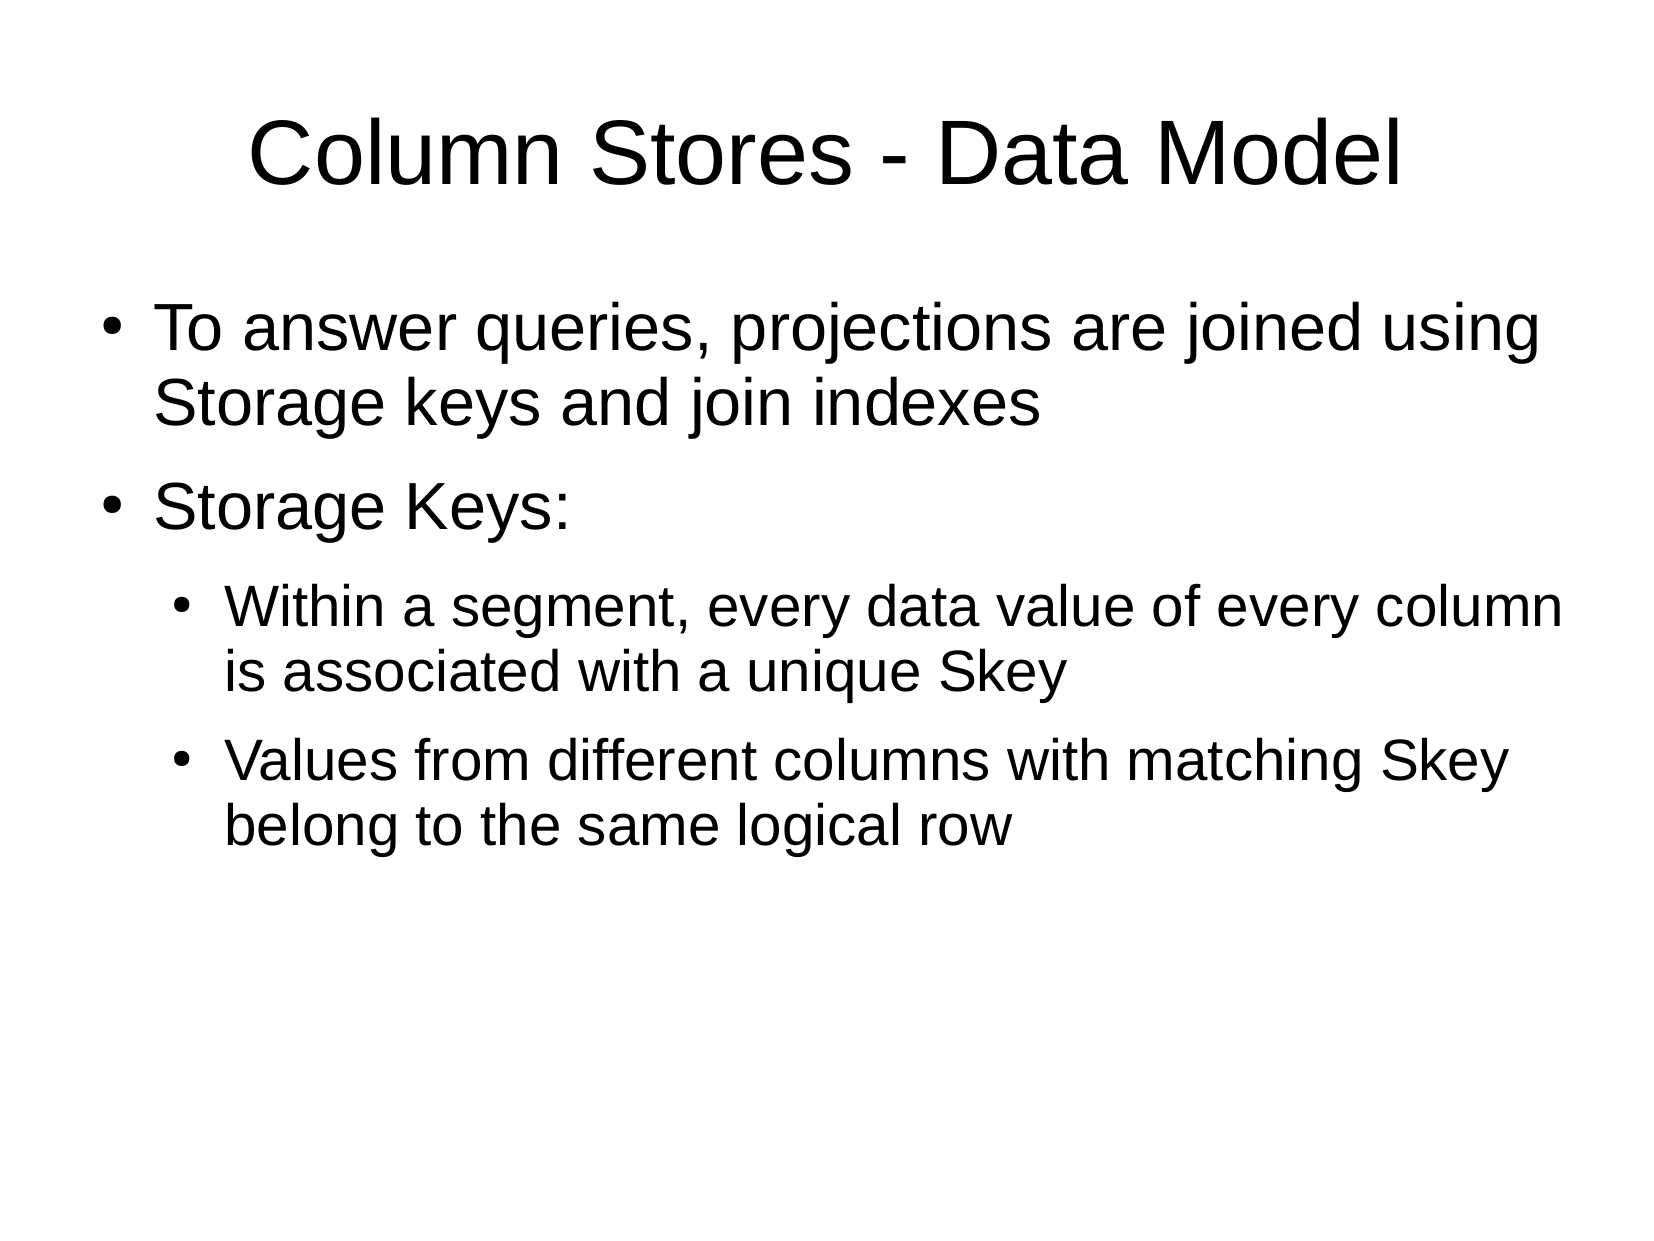

# Column Stores - Data Model
To answer queries, projections are joined using Storage keys and join indexes
Storage Keys:
Within a segment, every data value of every column is associated with a unique Skey
Values from different columns with matching Skey belong to the same logical row